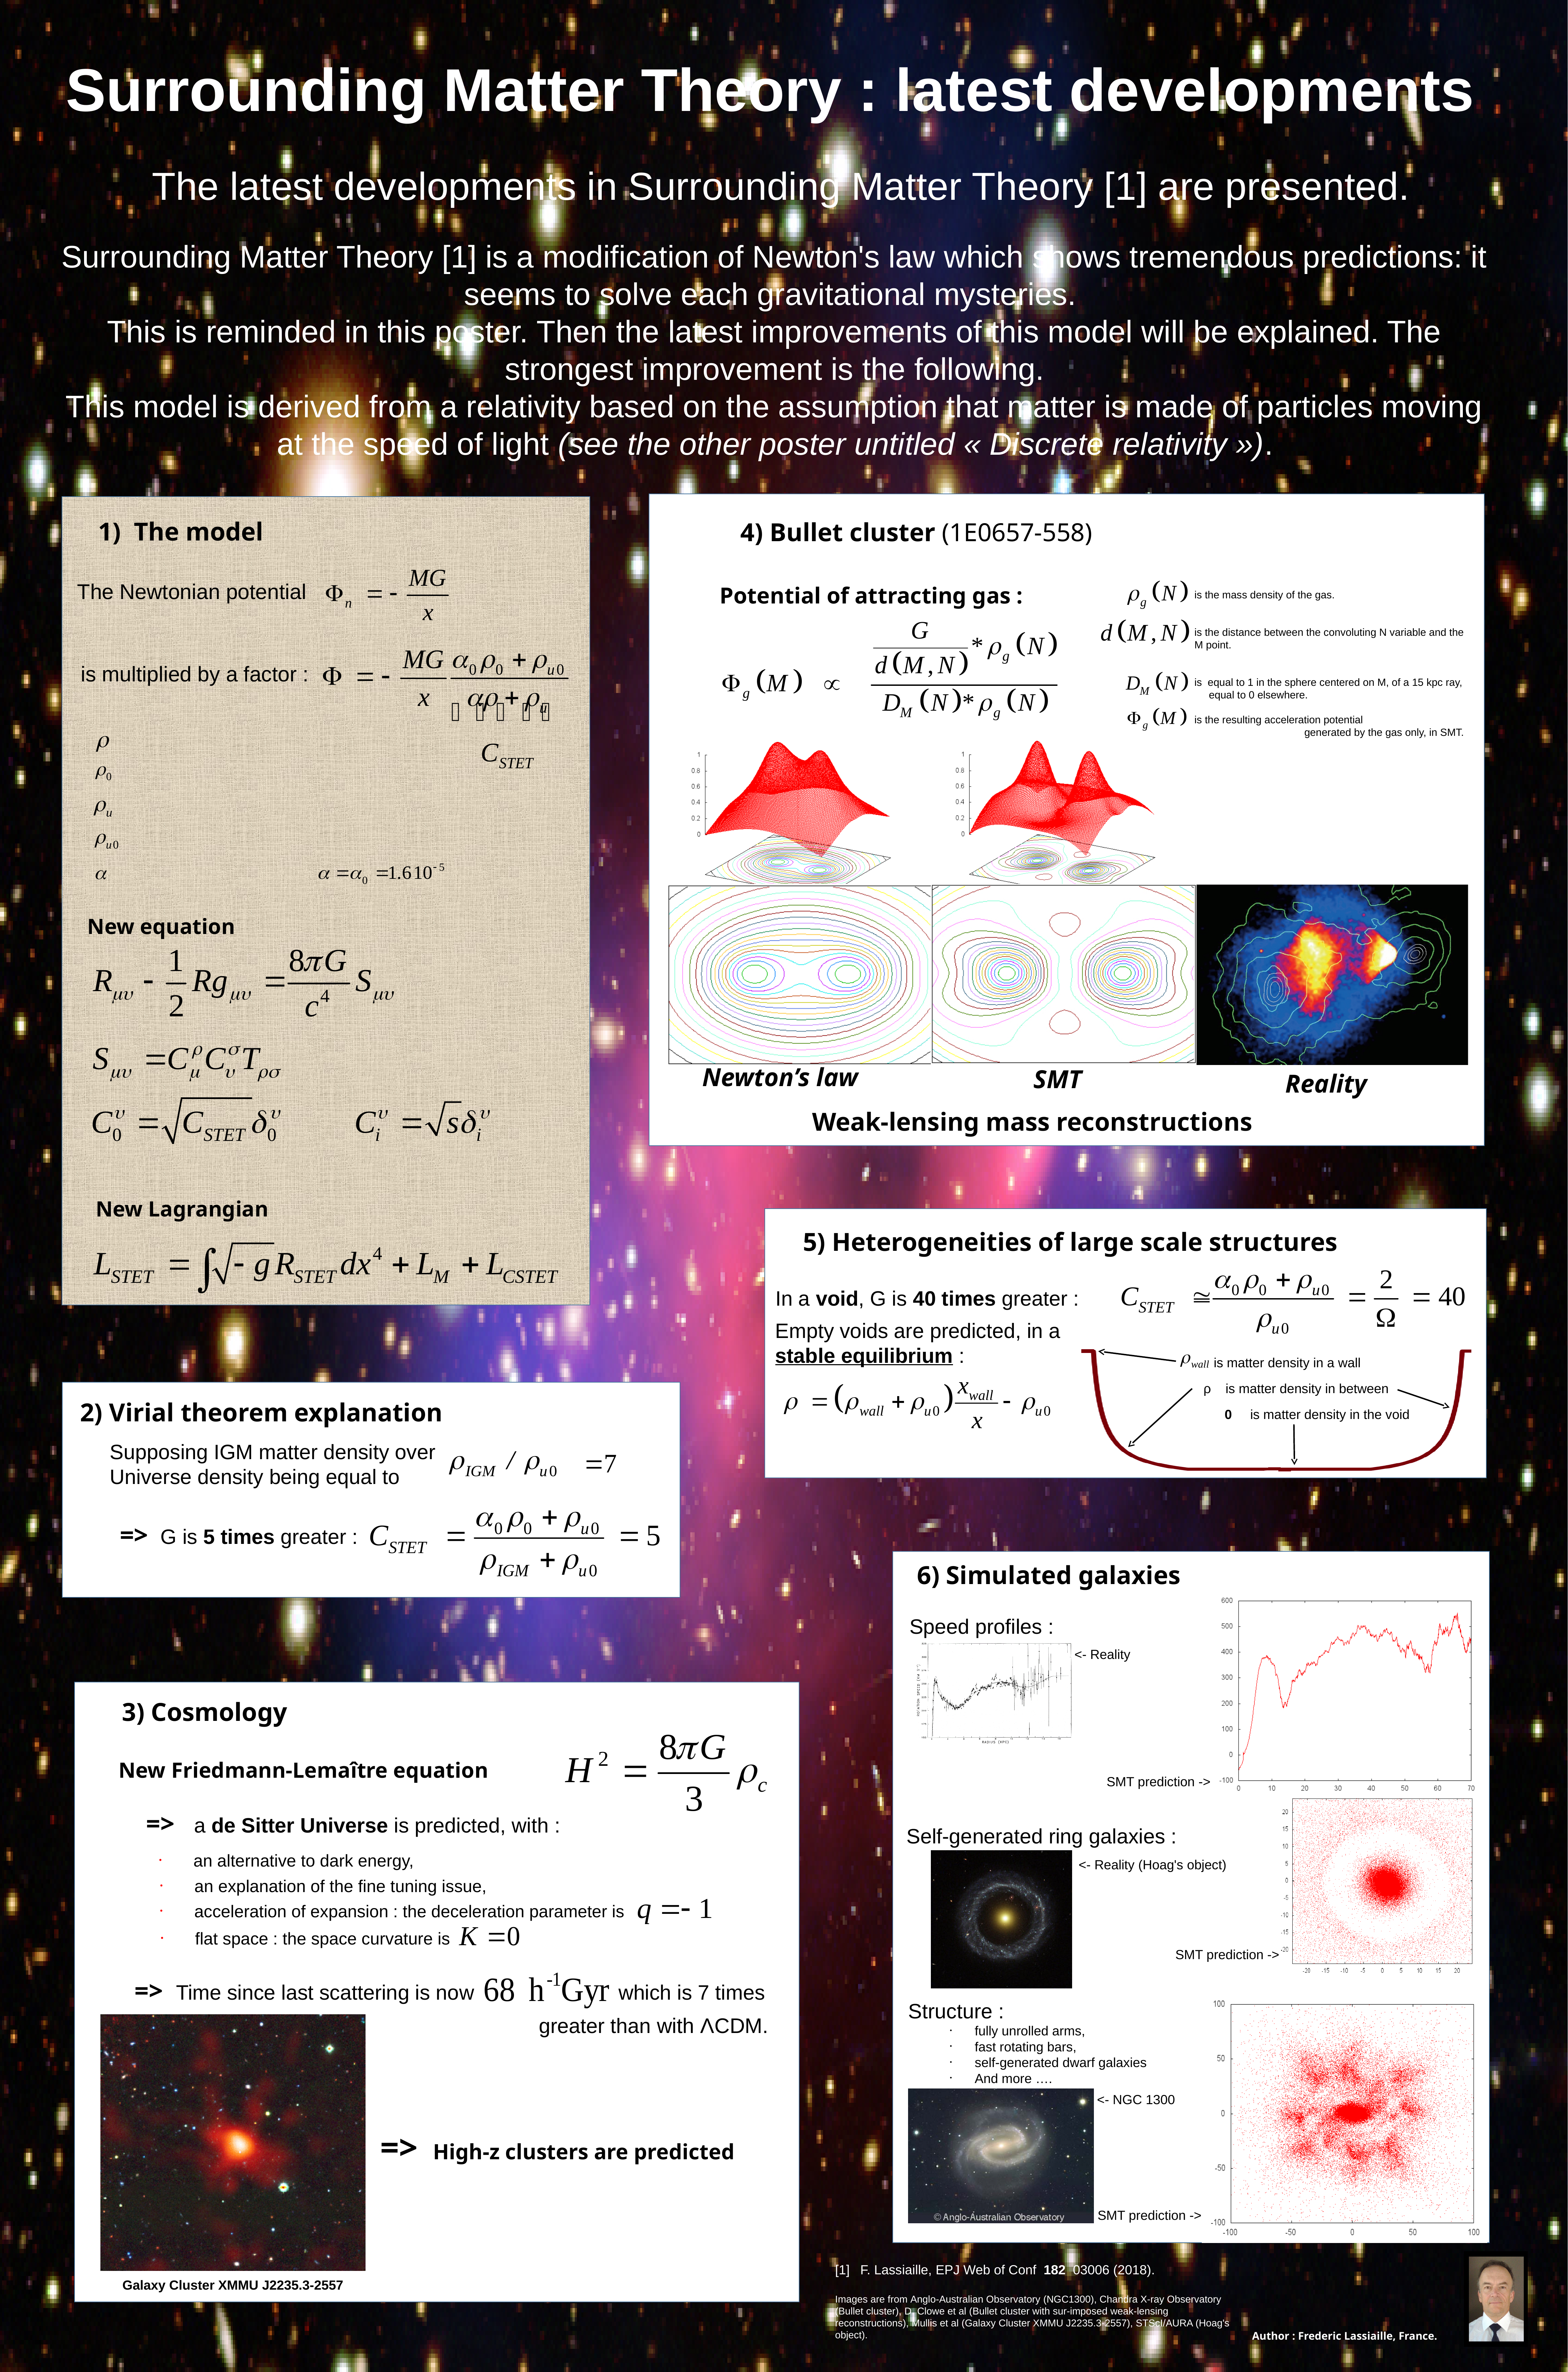

# Surrounding Matter Theory : latest developments
The latest developments in Surrounding Matter Theory [1] are presented.
Surrounding Matter Theory [1] is a modification of Newton's law which shows tremendous predictions: it seems to solve each gravitational mysteries.
This is reminded in this poster. Then the latest improvements of this model will be explained. The strongest improvement is the following.
This model is derived from a relativity based on the assumption that matter is made of particles moving at the speed of light (see the other poster untitled « Discrete relativity »).
1) The model
4) Bullet cluster (1E0657-558)
| The Newtonian potential |
| --- |
Potential of attracting gas :
is the mass density of the gas.
is the distance between the convoluting N variable and the M point.
is equal to 1 in the sphere centered on M, of a 15 kpc ray,
 equal to 0 elsewhere.
is the resulting acceleration potential
 generated by the gas only, in SMT.
| is multiplied by a factor : |
| --- |
New equation
Newton’s law
SMT
Reality
Weak-lensing mass reconstructions
New Lagrangian
5) Heterogeneities of large scale structures
| | |
| --- | --- |
In a void, G is 40 times greater :
Empty voids are predicted, in a
stable equilibrium :
is matter density in a wall
 ρ is matter density in between
2) Virial theorem explanation
0 is matter density in the void
Supposing IGM matter density over Universe density being equal to
=> G is 5 times greater :
6) Simulated galaxies
Speed profiles :
<- Reality
3) Cosmology
New Friedmann-Lemaître equation
SMT prediction ->
=> a de Sitter Universe is predicted, with :
Self-generated ring galaxies :
<- Reality (Hoag's object)
 an alternative to dark energy,
 an explanation of the fine tuning issue,
 acceleration of expansion : the deceleration parameter is
 flat space : the space curvature is
SMT prediction ->
=> Time since last scattering is now which is 7 times
Structure :
fully unrolled arms,
fast rotating bars,
self-generated dwarf galaxies
And more ….
greater than with ΛCDM.
<- NGC 1300
=> High-z clusters are predicted
SMT prediction ->
[1] 	F. Lassiaille, EPJ Web of Conf 182 03006 (2018).
Images are from Anglo-Australian Observatory (NGC1300), Chandra X-ray Observatory (Bullet cluster), D. Clowe et al (Bullet cluster with sur-imposed weak-lensing reconstructions), Mullis et al (Galaxy Cluster XMMU J2235.3-2557), STScI/AURA (Hoag's object).
Galaxy Cluster XMMU J2235.3-2557
Author : Frederic Lassiaille, France.